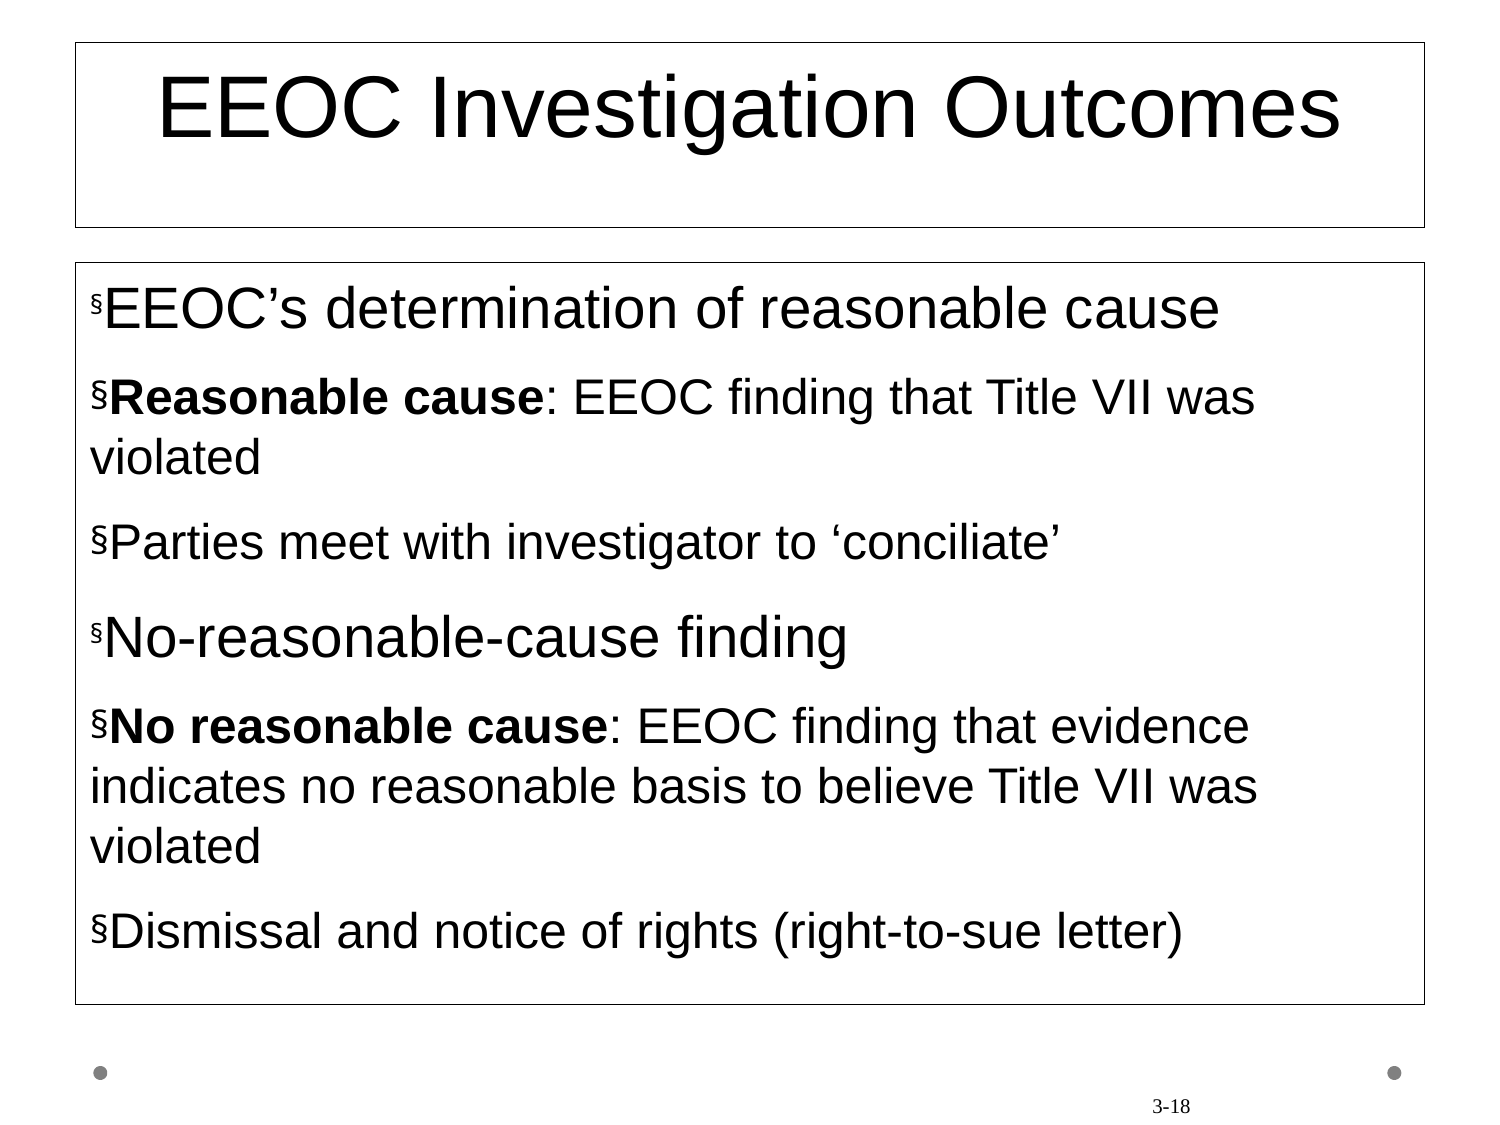

# EEOC Investigation Outcomes
EEOC’s determination of reasonable cause
Reasonable cause: EEOC finding that Title VII was violated
Parties meet with investigator to ‘conciliate’
No-reasonable-cause finding
No reasonable cause: EEOC finding that evidence indicates no reasonable basis to believe Title VII was violated
Dismissal and notice of rights (right-to-sue letter)